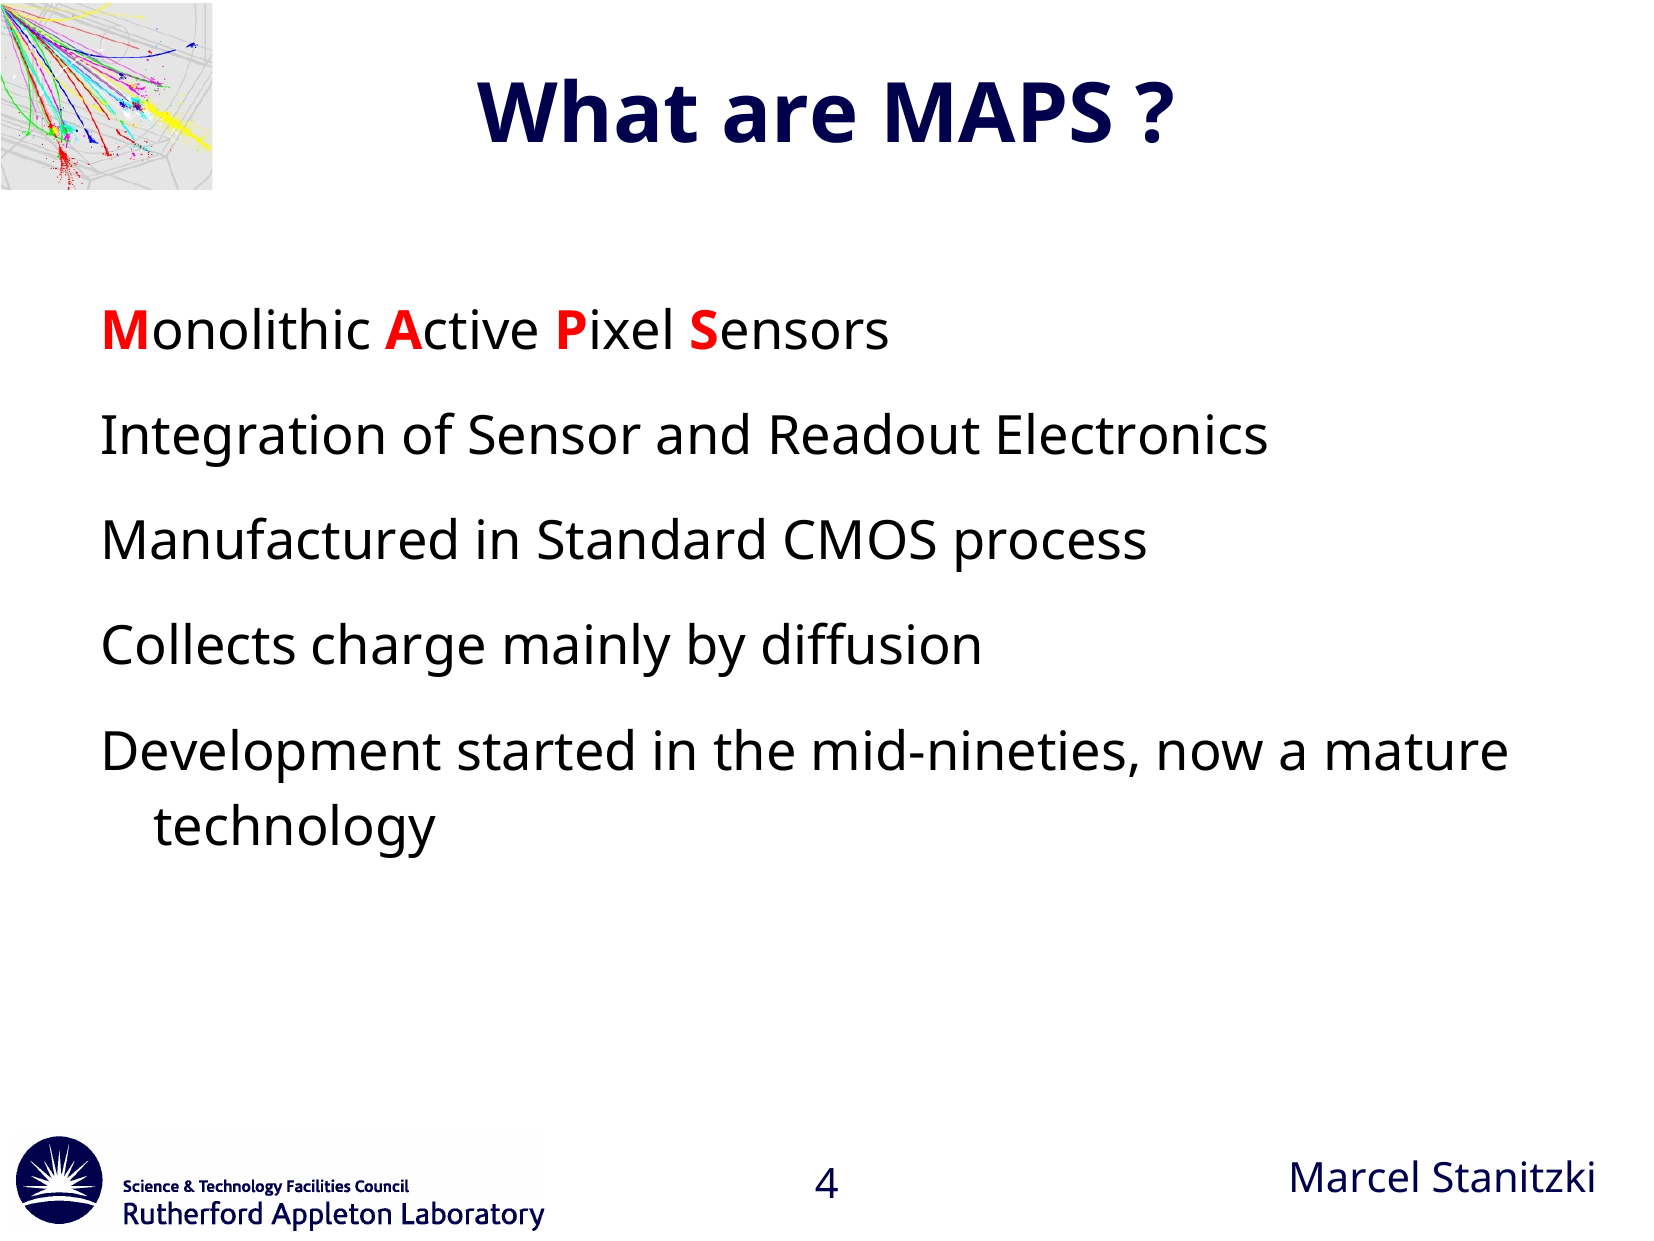

# What are MAPS ?
Monolithic Active Pixel Sensors
Integration of Sensor and Readout Electronics
Manufactured in Standard CMOS process
Collects charge mainly by diffusion
Development started in the mid-nineties, now a mature technology